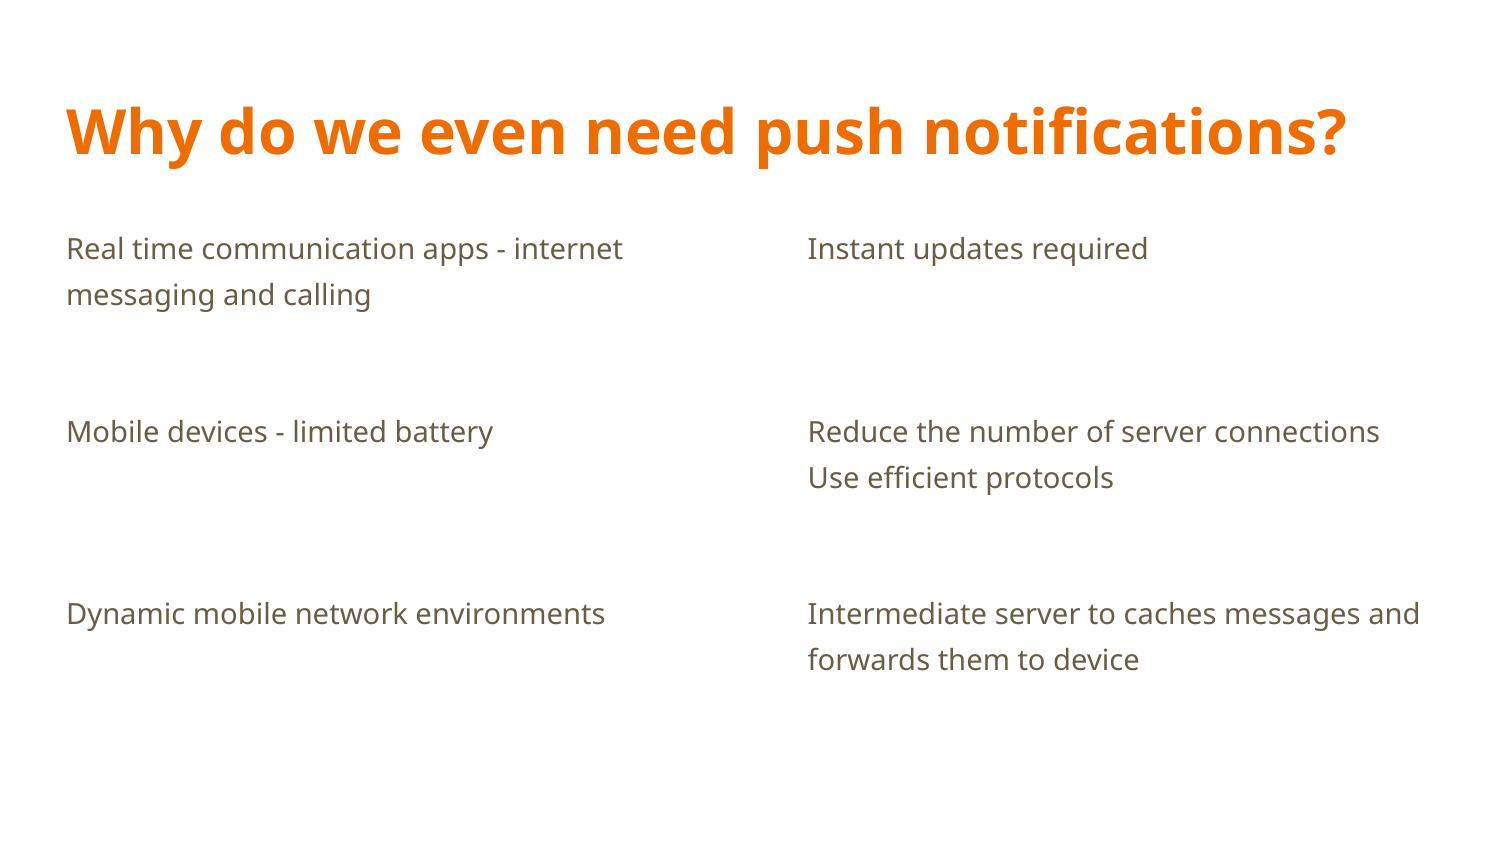

# Why do we even need push notifications?
Real time communication apps - internet messaging and calling
Mobile devices - limited battery
Dynamic mobile network environments
Instant updates required
Reduce the number of server connections
Use efficient protocols
Intermediate server to caches messages and forwards them to device